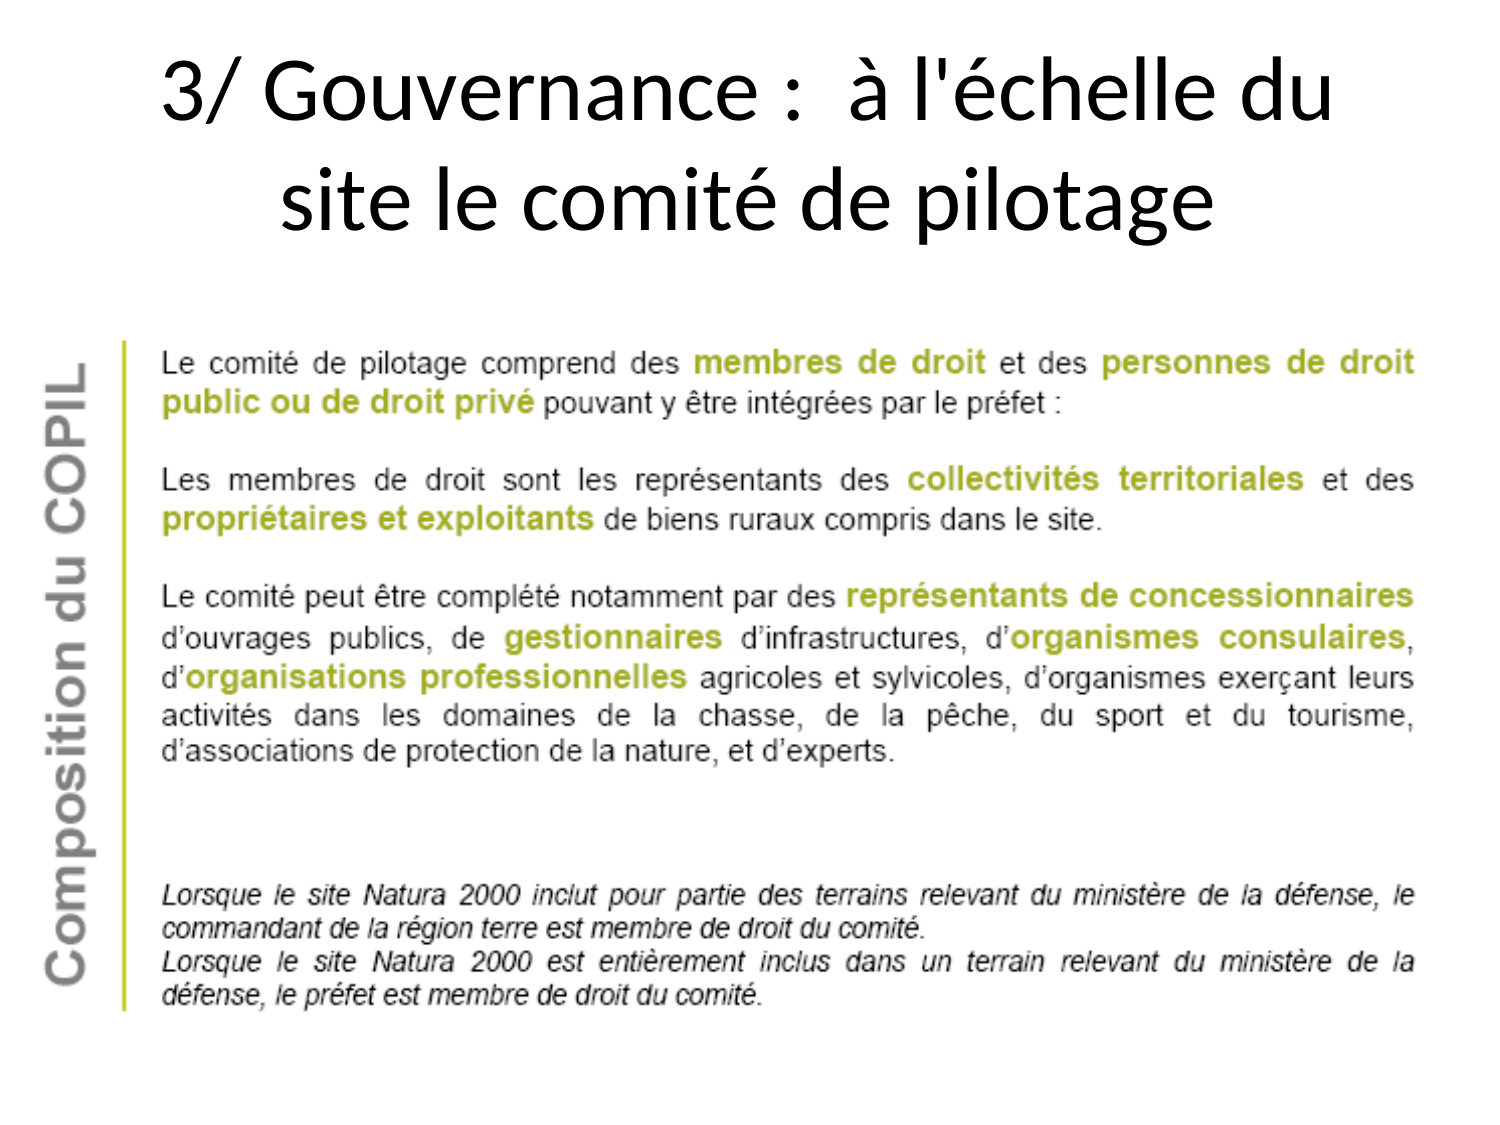

# 3/ Gouvernance : à l'échelle du site le comité de pilotage